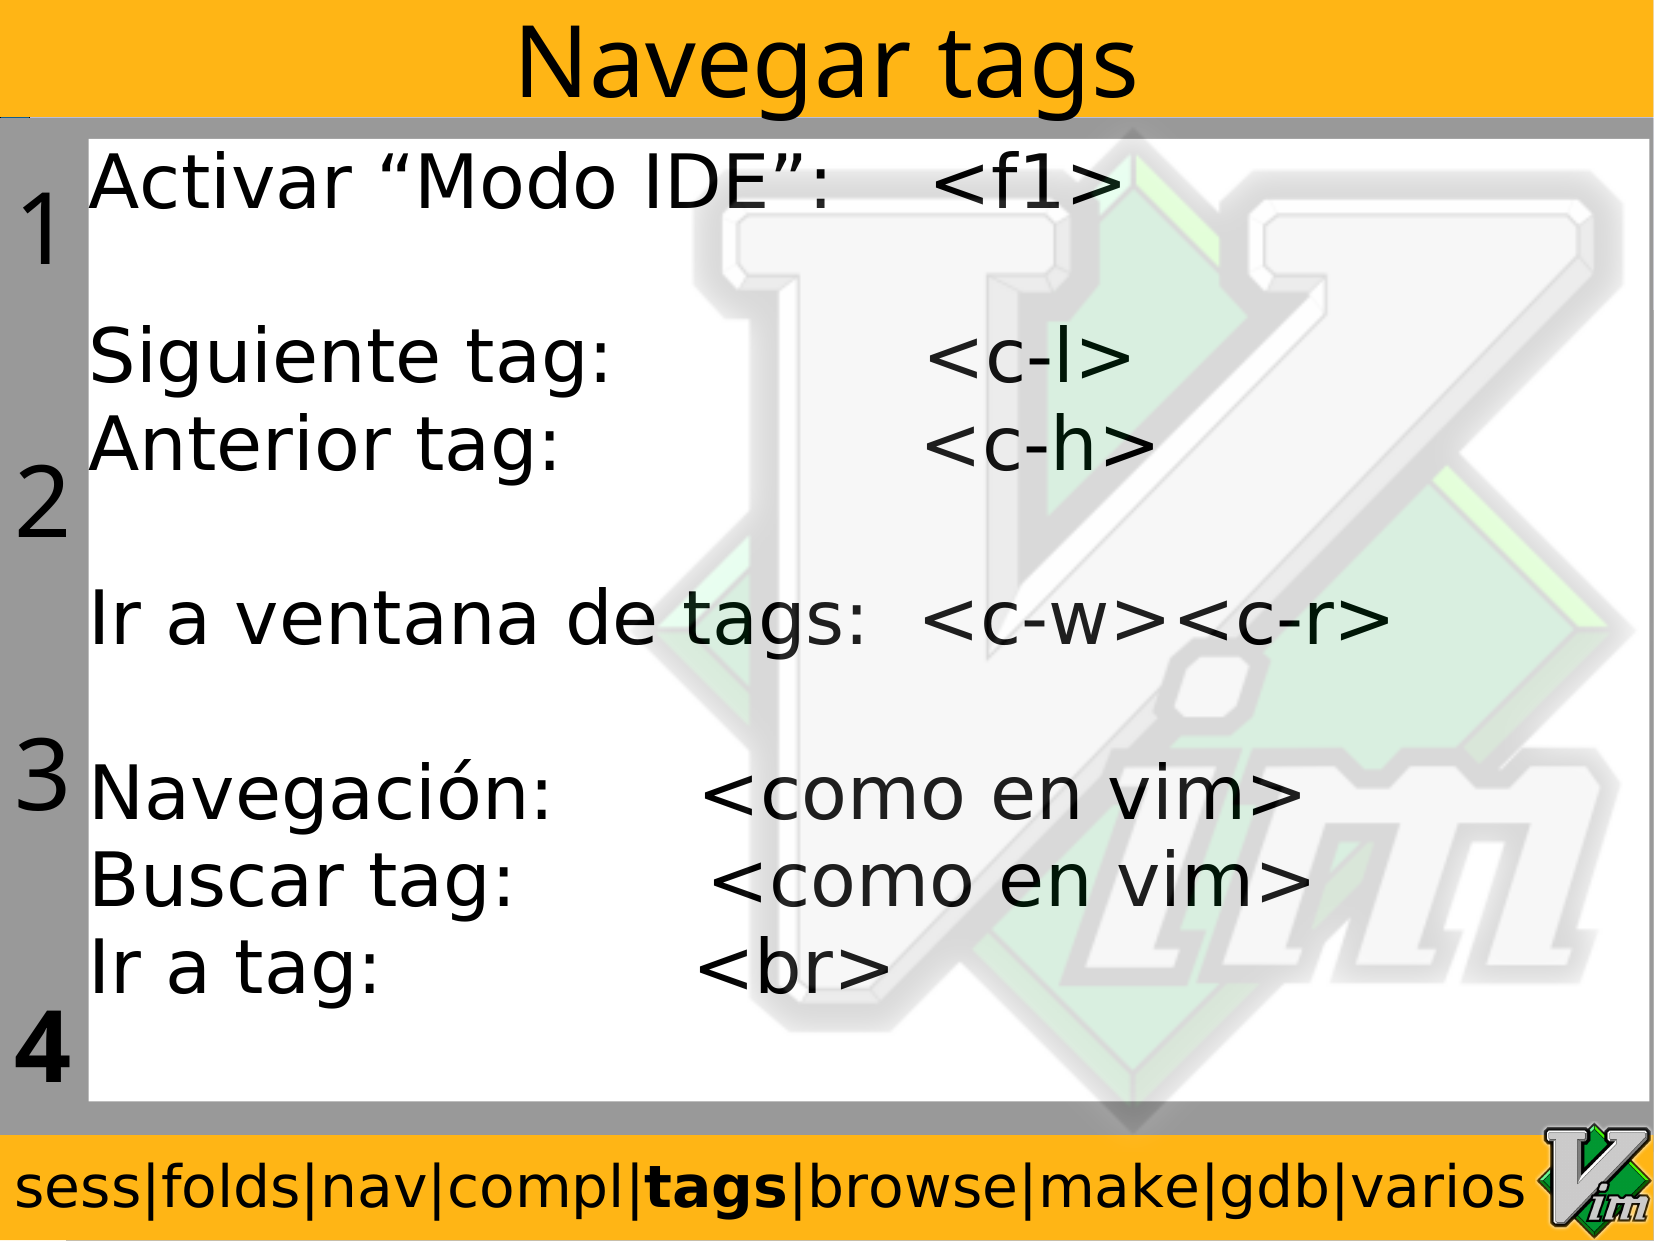

Navegar tags
1 - Introducción
2 - Novatos
3 - Power Users
4 -Desarrolladores
Activar “Modo IDE”: <f1>
Siguiente tag: <c-l>
Anterior tag: <c-h>
Ir a ventana de tags: <c-w><c-r>
Navegación: <como en vim>
Buscar tag: <como en vim>
Ir a tag: <br>
sess|folds|nav|compl|tags|browse|make|gdb|varios